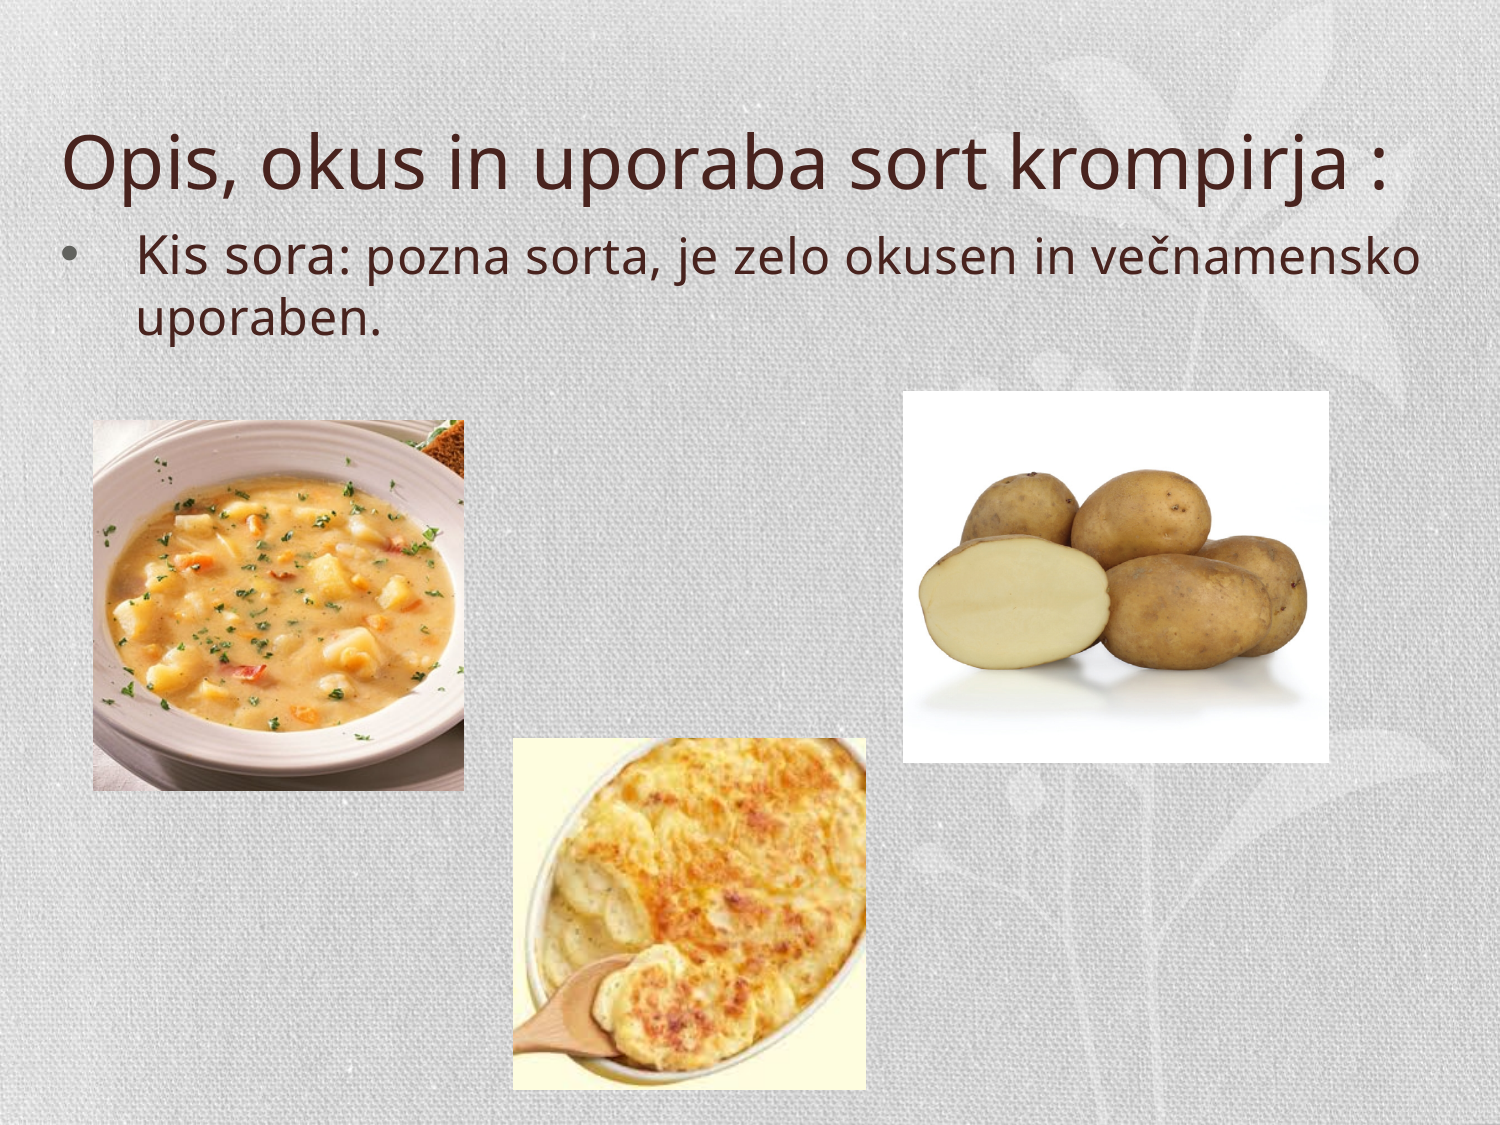

# Opis, okus in uporaba sort krompirja :
Kis sora: pozna sorta, je zelo okusen in večnamensko uporaben.